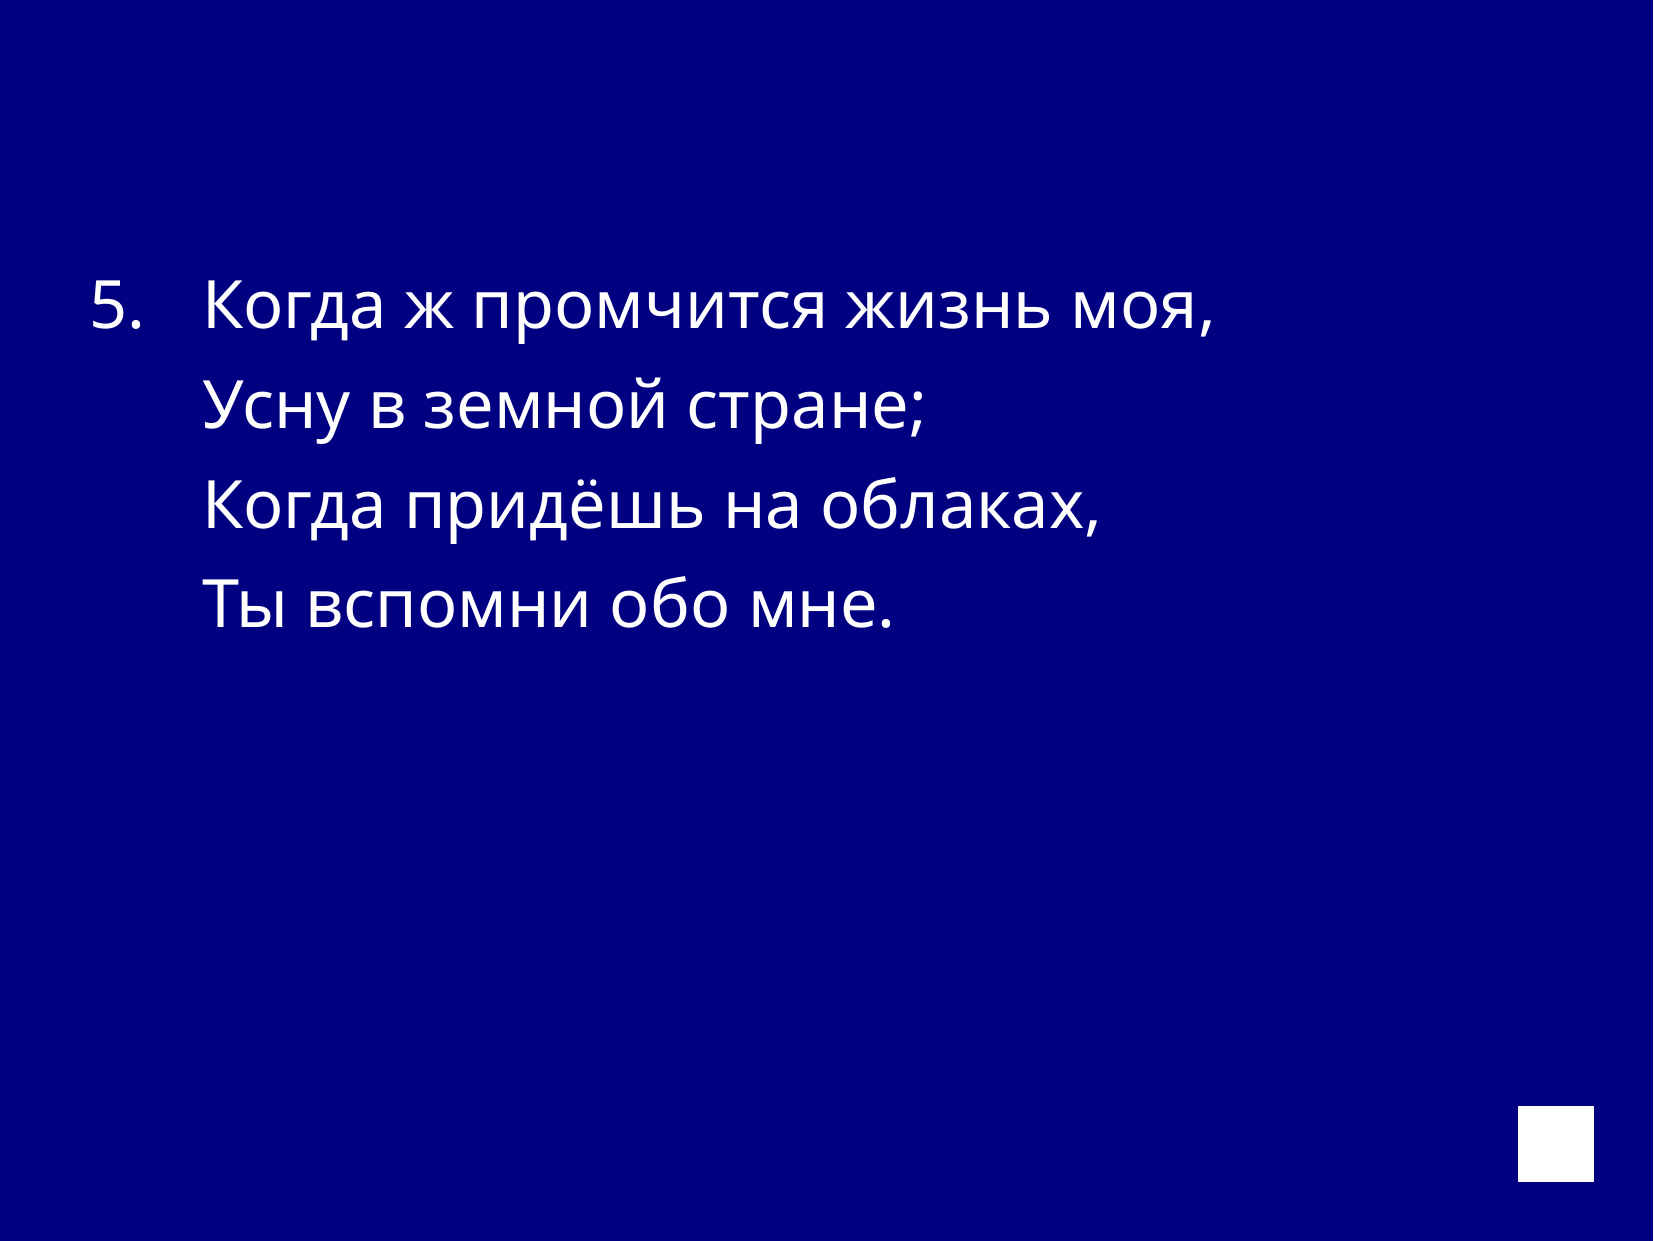

5.	Когда ж промчится жизнь моя,
	Усну в земной стране;
	Когда придёшь на облаках,
	Ты вспомни обо мне.